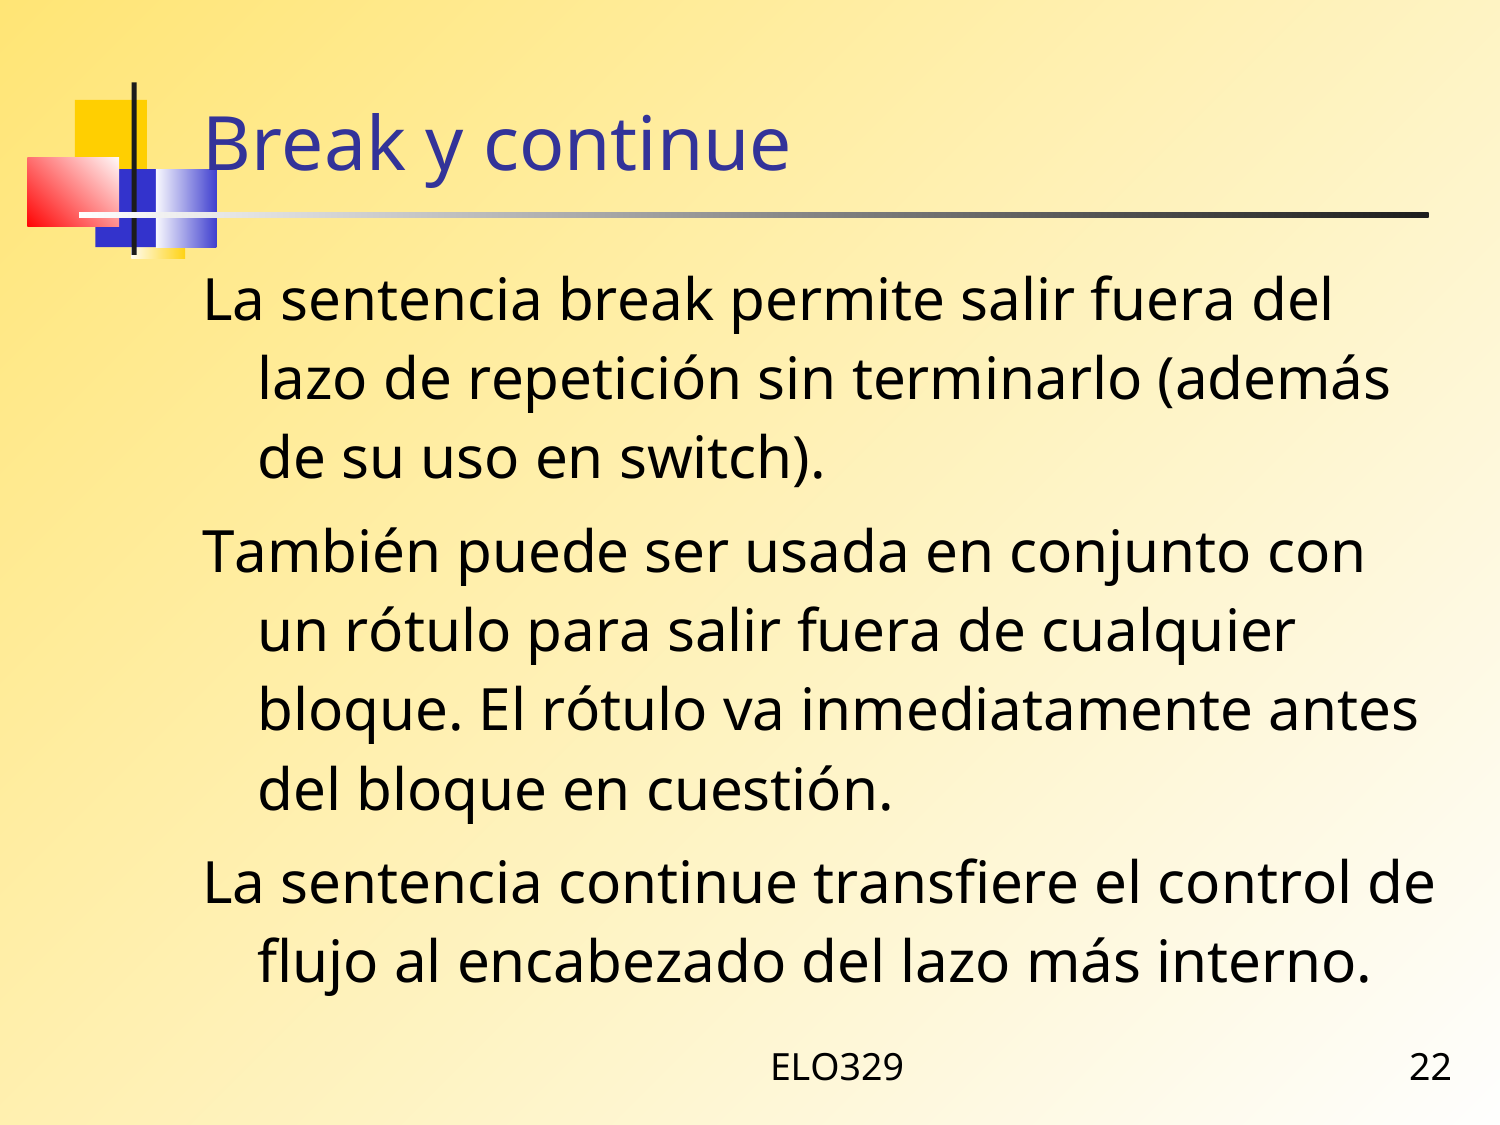

# Break y continue
La sentencia break permite salir fuera del lazo de repetición sin terminarlo (además de su uso en switch).
También puede ser usada en conjunto con un rótulo para salir fuera de cualquier bloque. El rótulo va inmediatamente antes del bloque en cuestión.
La sentencia continue transfiere el control de flujo al encabezado del lazo más interno.
ELO329
22